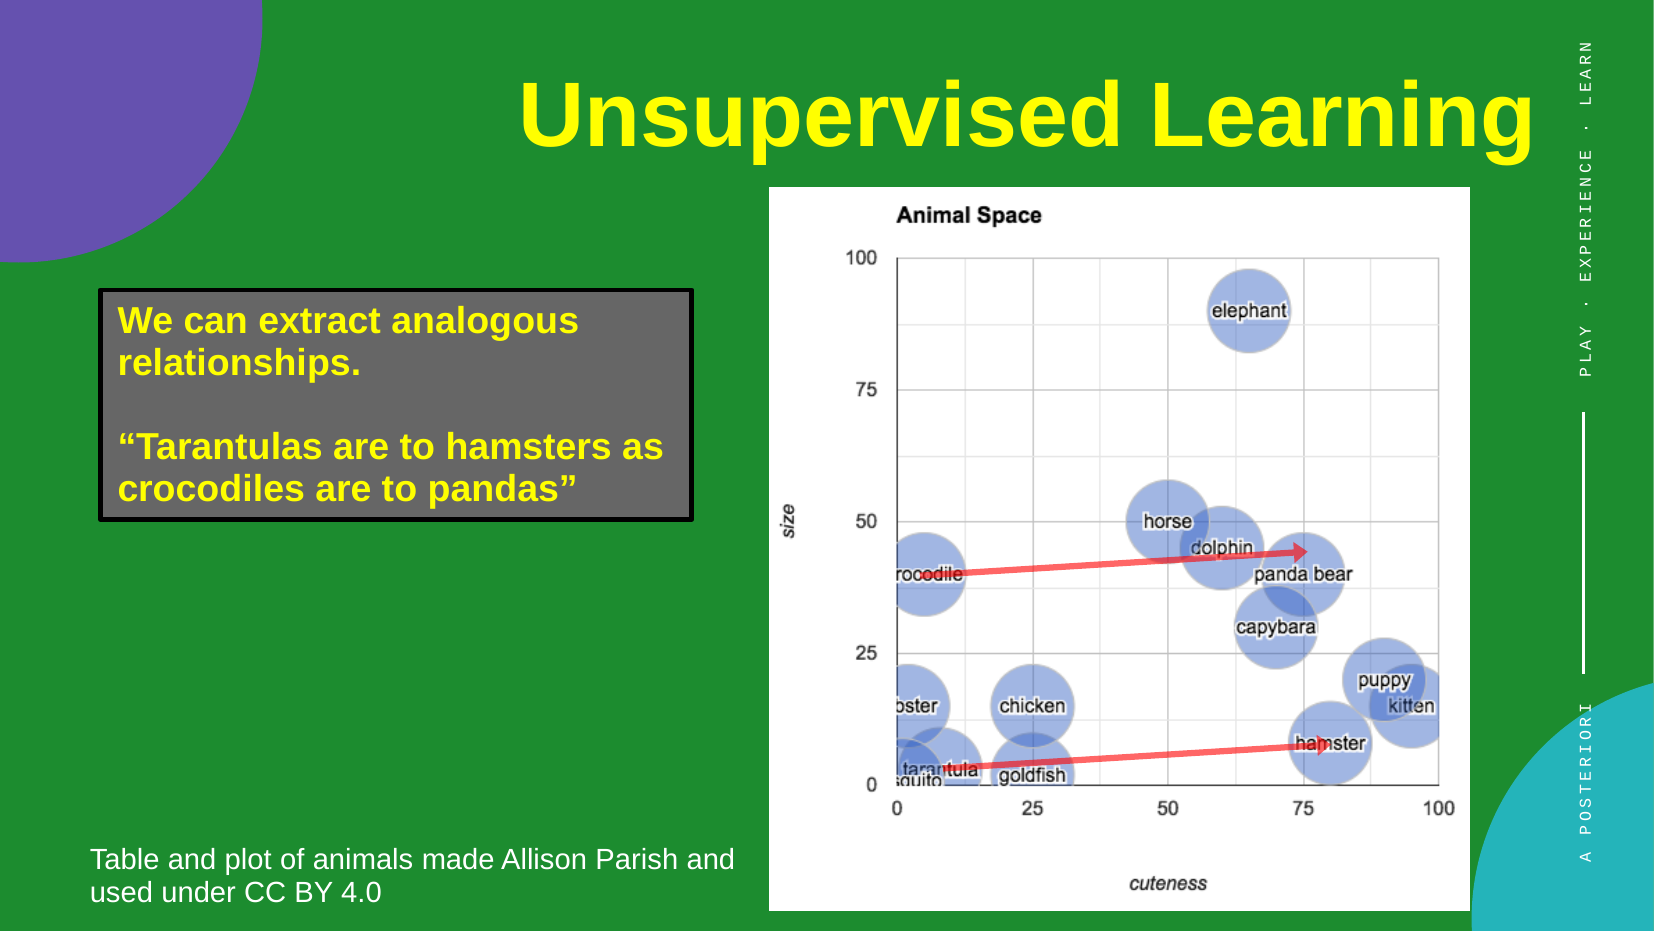

# Unsupervised Learning
We can extract analogous
relationships.
“Tarantulas are to hamsters as
crocodiles are to pandas”
Table and plot of animals made Allison Parish and used under CC BY 4.0